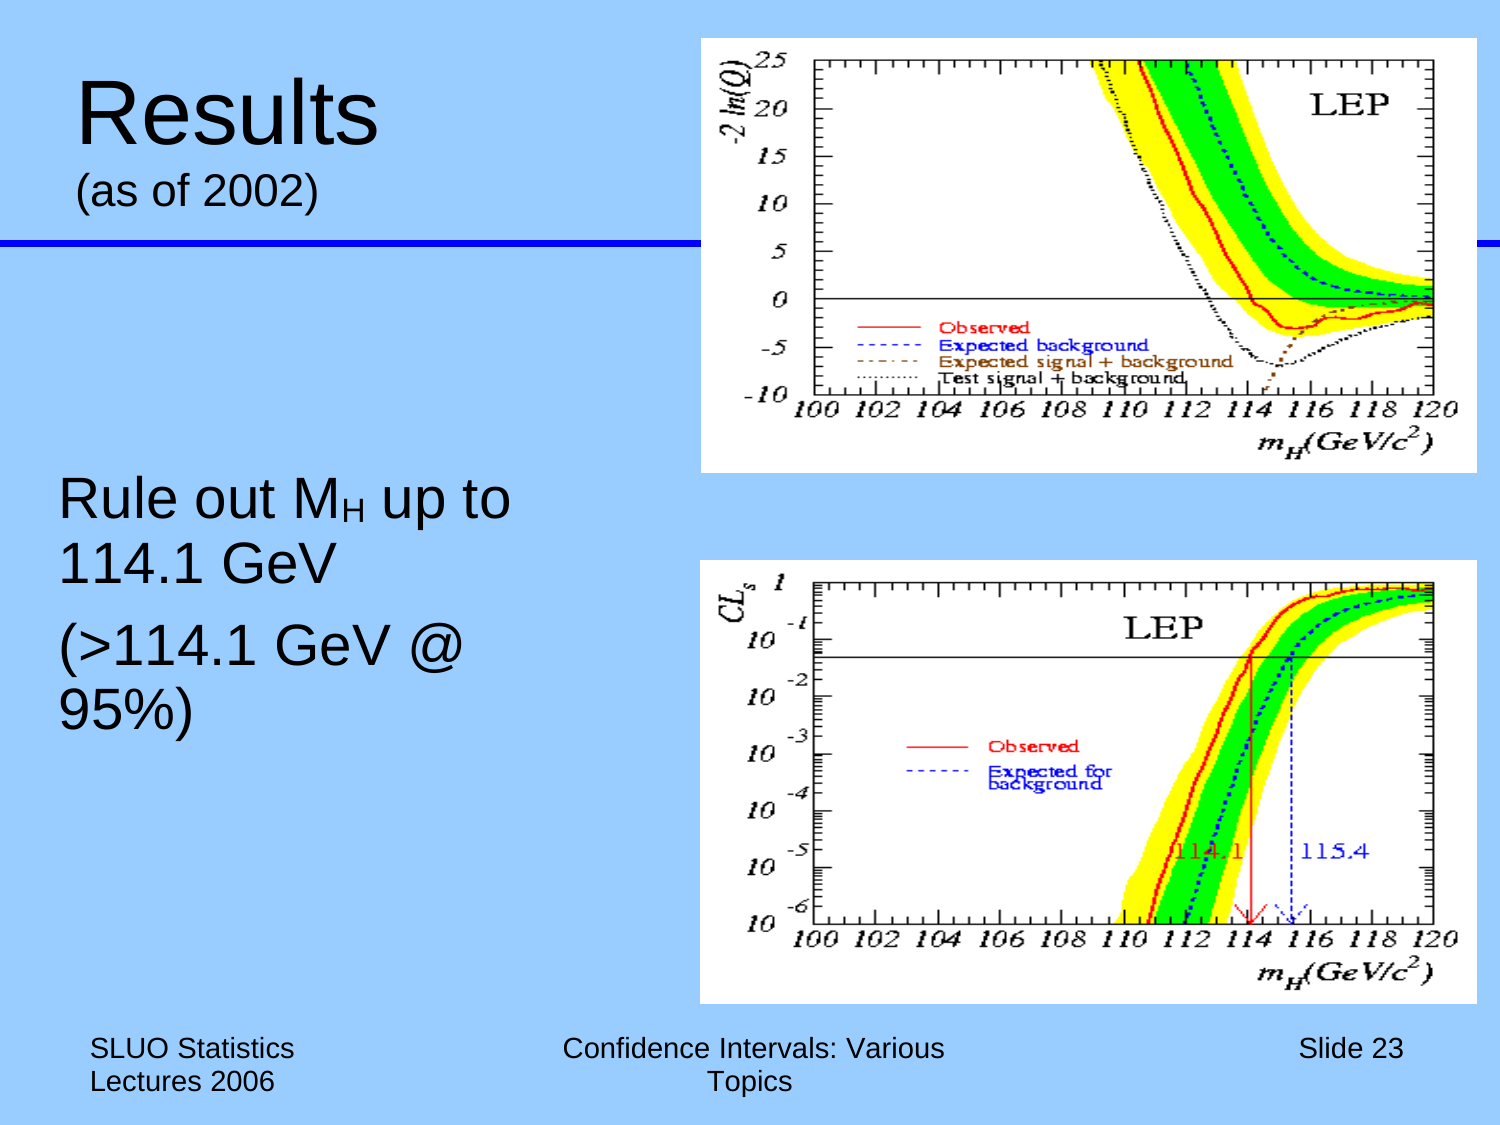

# Results (as of 2002)
Rule out MH up to 114.1 GeV
(>114.1 GeV @ 95%)
23